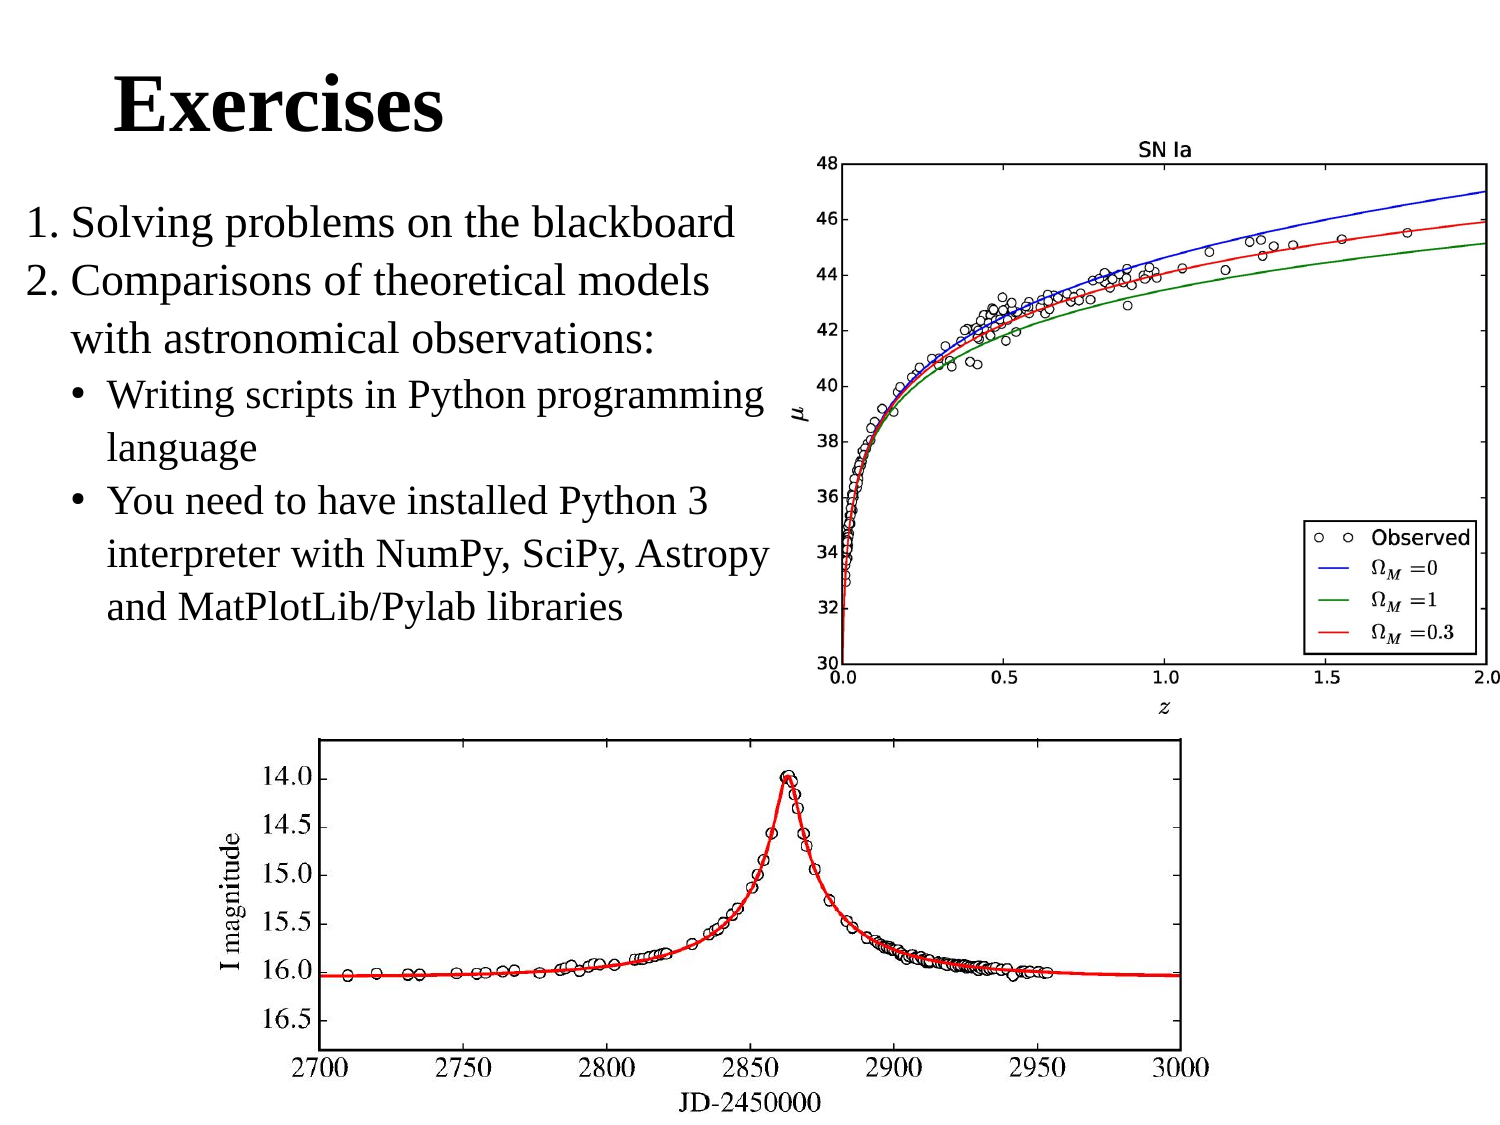

# Exercises
Solving problems on the blackboard
Comparisons of theoretical models with astronomical observations:
Writing scripts in Python programming language
You need to have installed Python 3 interpreter with NumPy, SciPy, Astropy and MatPlotLib/Pylab libraries